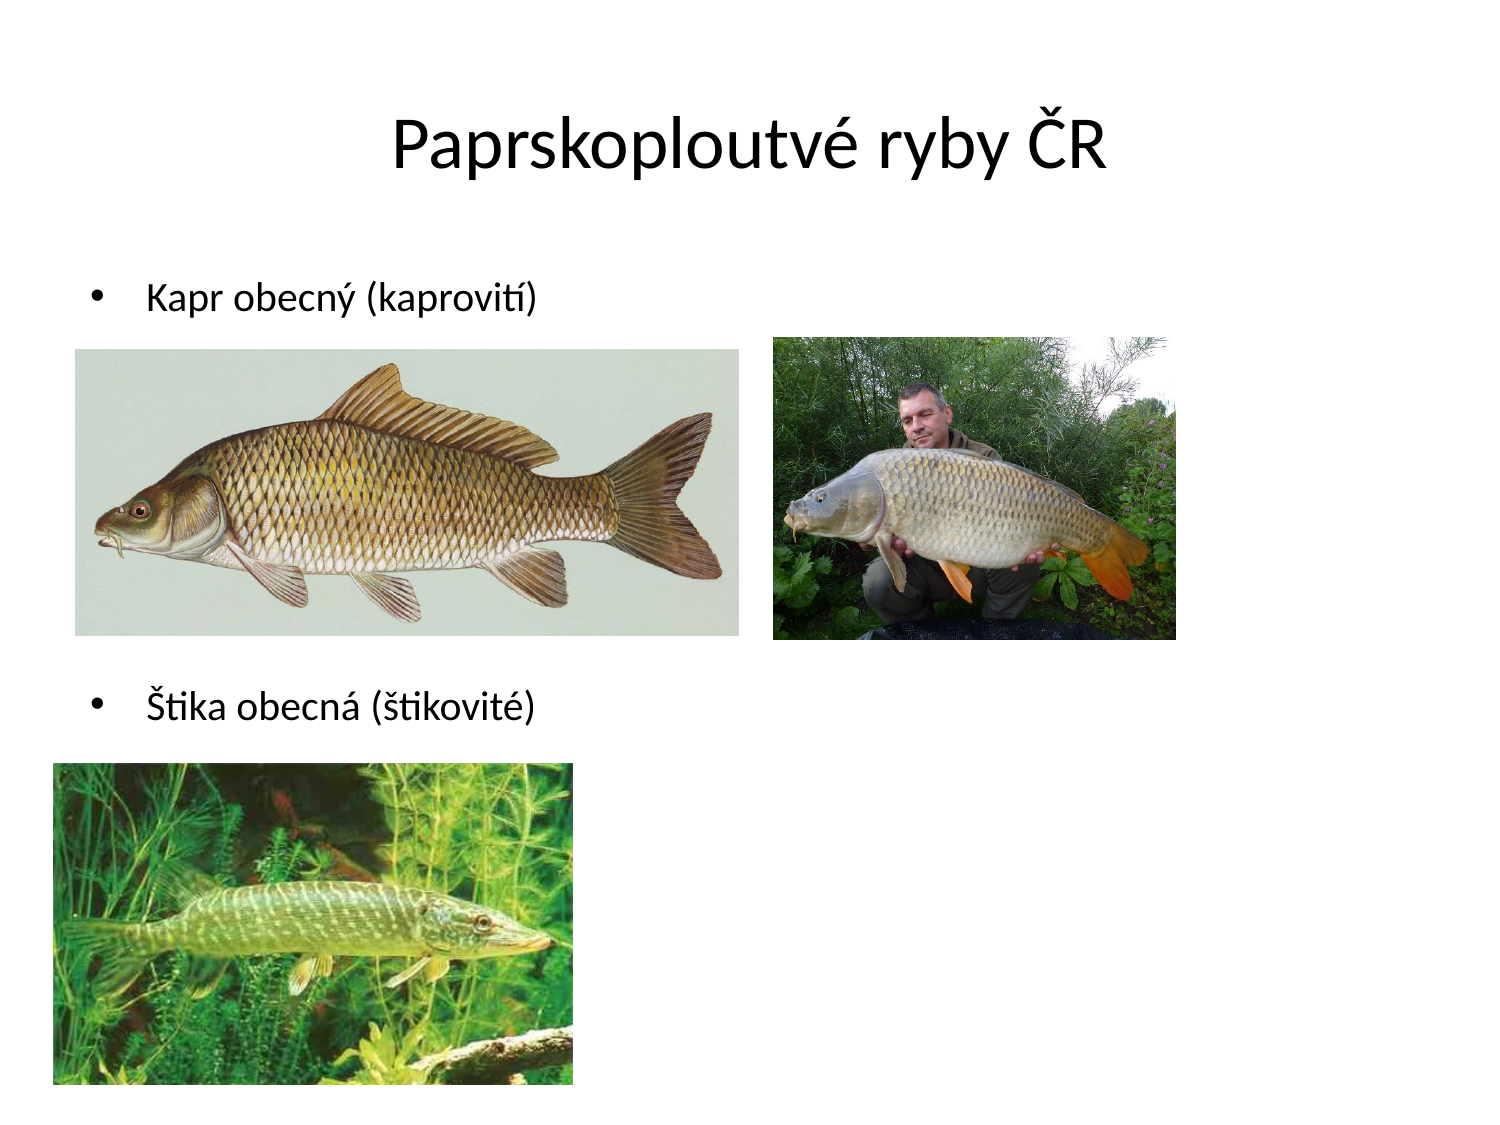

# Paprskoploutvé ryby ČR
Kapr obecný (kaprovití)
Štika obecná (štikovité)